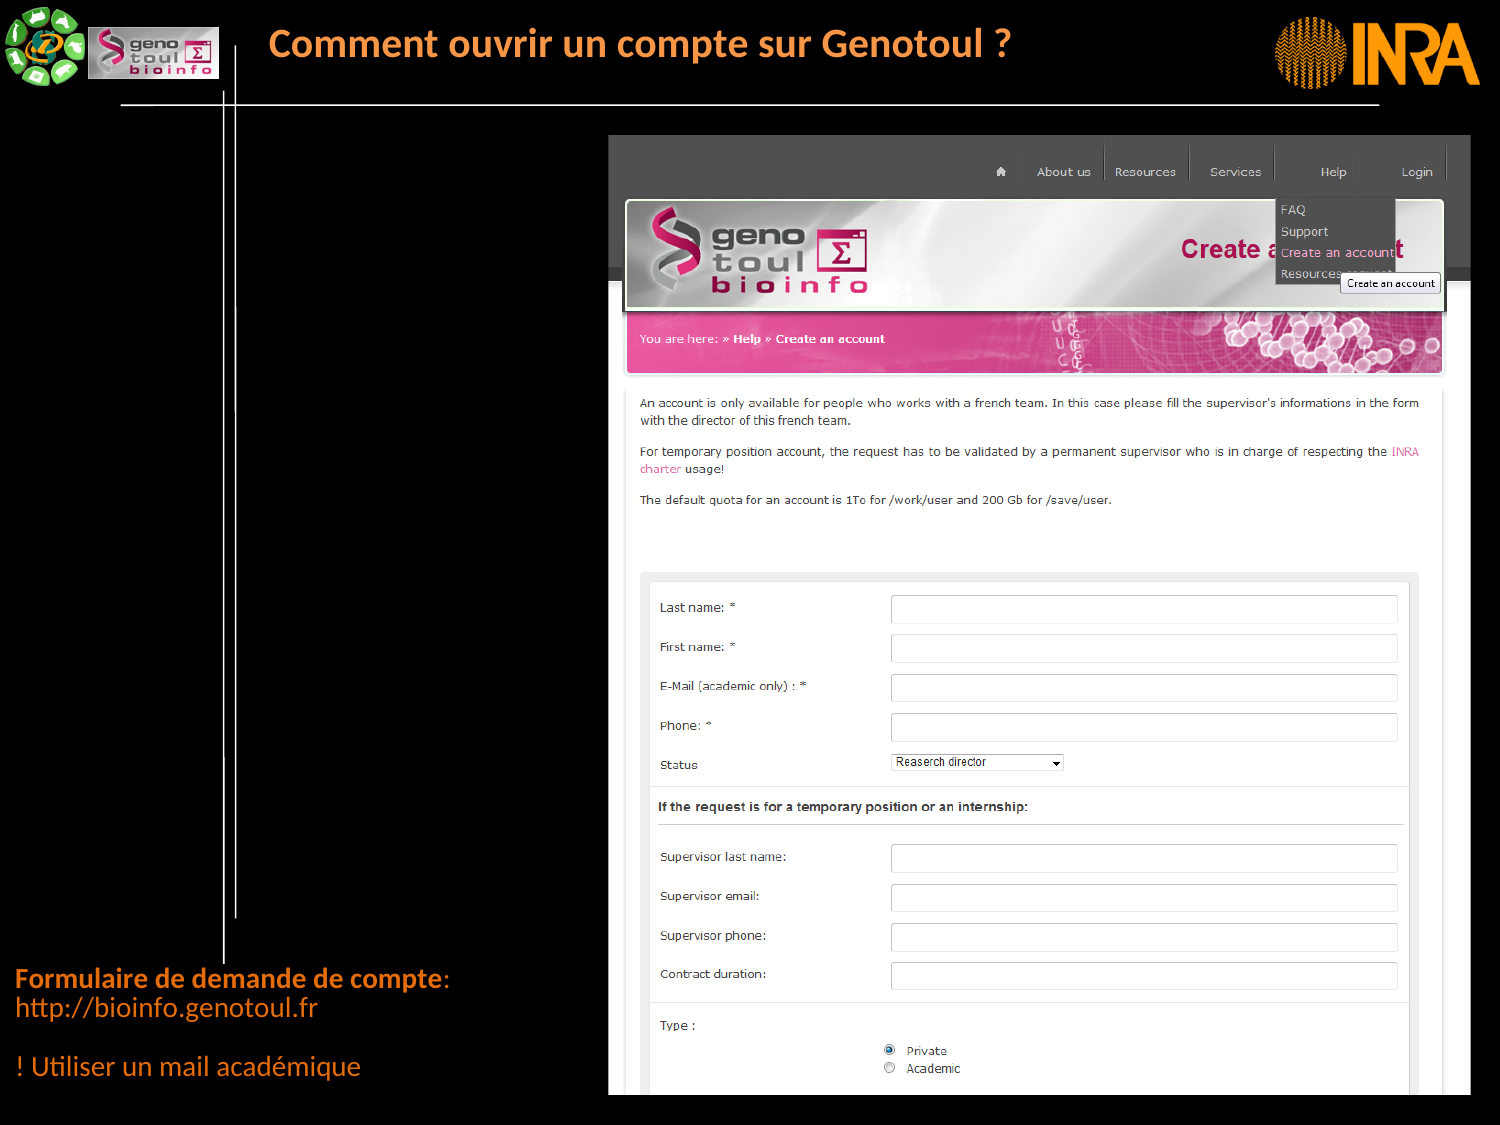

Comment ouvrir un compte sur Genotoul ?
Formulaire de demande de compte:
http://bioinfo.genotoul.fr
! Utiliser un mail académique